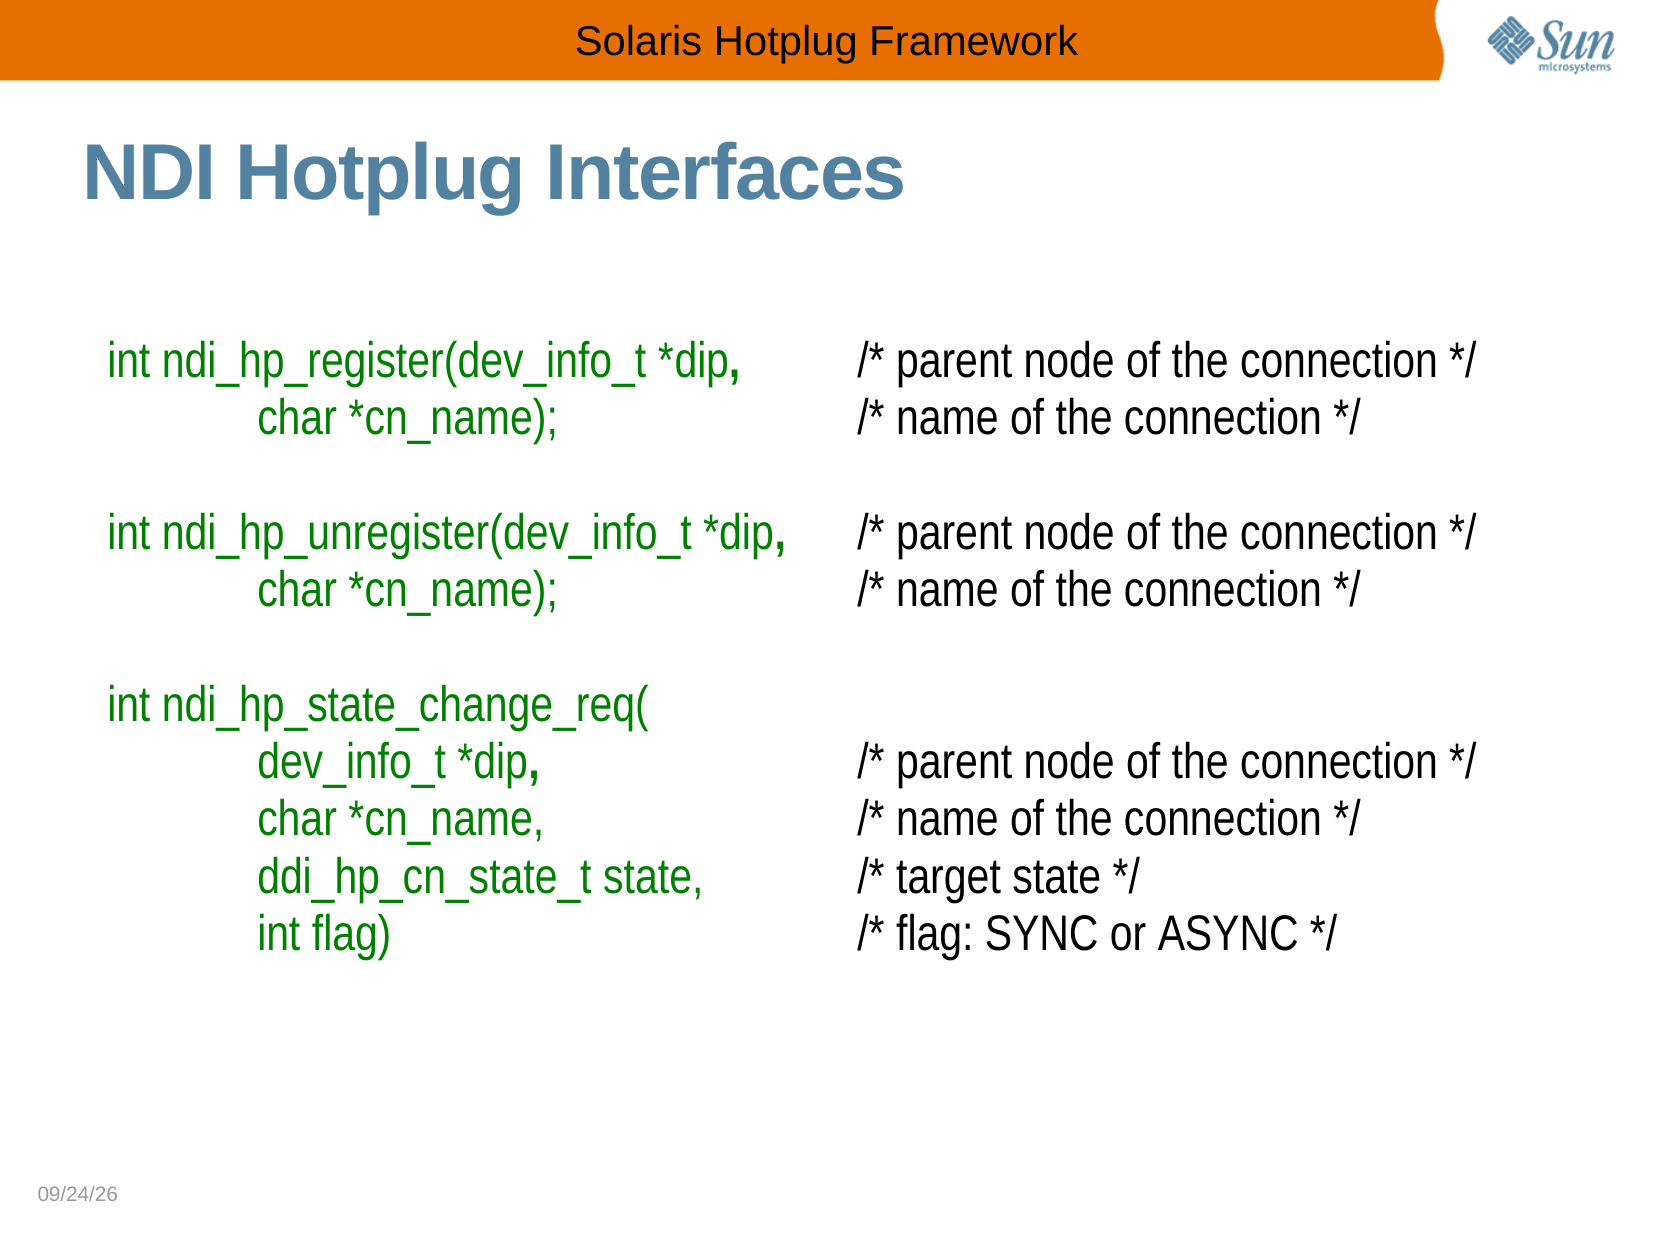

# NDI Hotplug Interfaces
int ndi_hp_register(dev_info_t *dip,		/* parent node of the connection */
		char *cn_name);				/* name of the connection */
int ndi_hp_unregister(dev_info_t *dip,	/* parent node of the connection */
		char *cn_name);				/* name of the connection */
int ndi_hp_state_change_req(
		dev_info_t *dip, 					/* parent node of the connection */
		char *cn_name,					/* name of the connection */
		ddi_hp_cn_state_t state,			/* target state */
		int flag)							/* flag: SYNC or ASYNC */